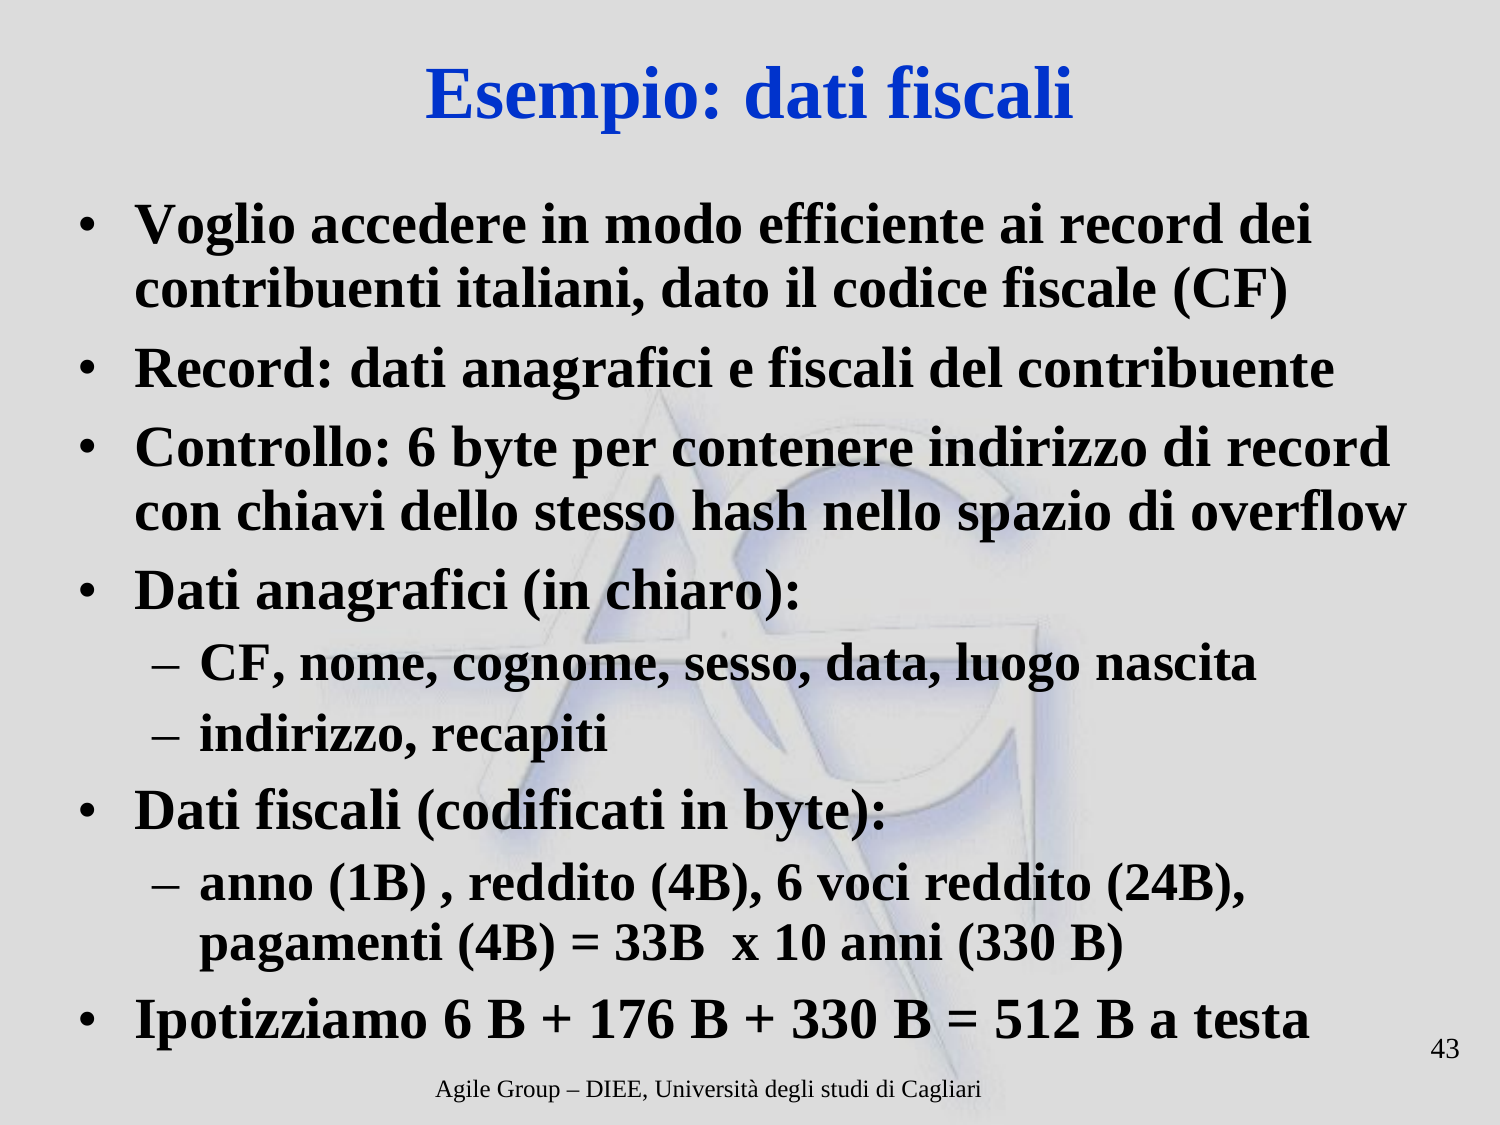

# Esempio: dati fiscali
Voglio accedere in modo efficiente ai record dei contribuenti italiani, dato il codice fiscale (CF)
Record: dati anagrafici e fiscali del contribuente
Controllo: 6 byte per contenere indirizzo di record con chiavi dello stesso hash nello spazio di overflow
Dati anagrafici (in chiaro):
CF, nome, cognome, sesso, data, luogo nascita
indirizzo, recapiti
Dati fiscali (codificati in byte):
anno (1B) , reddito (4B), 6 voci reddito (24B), pagamenti (4B) = 33B x 10 anni (330 B)
Ipotizziamo 6 B + 176 B + 330 B = 512 B a testa
43